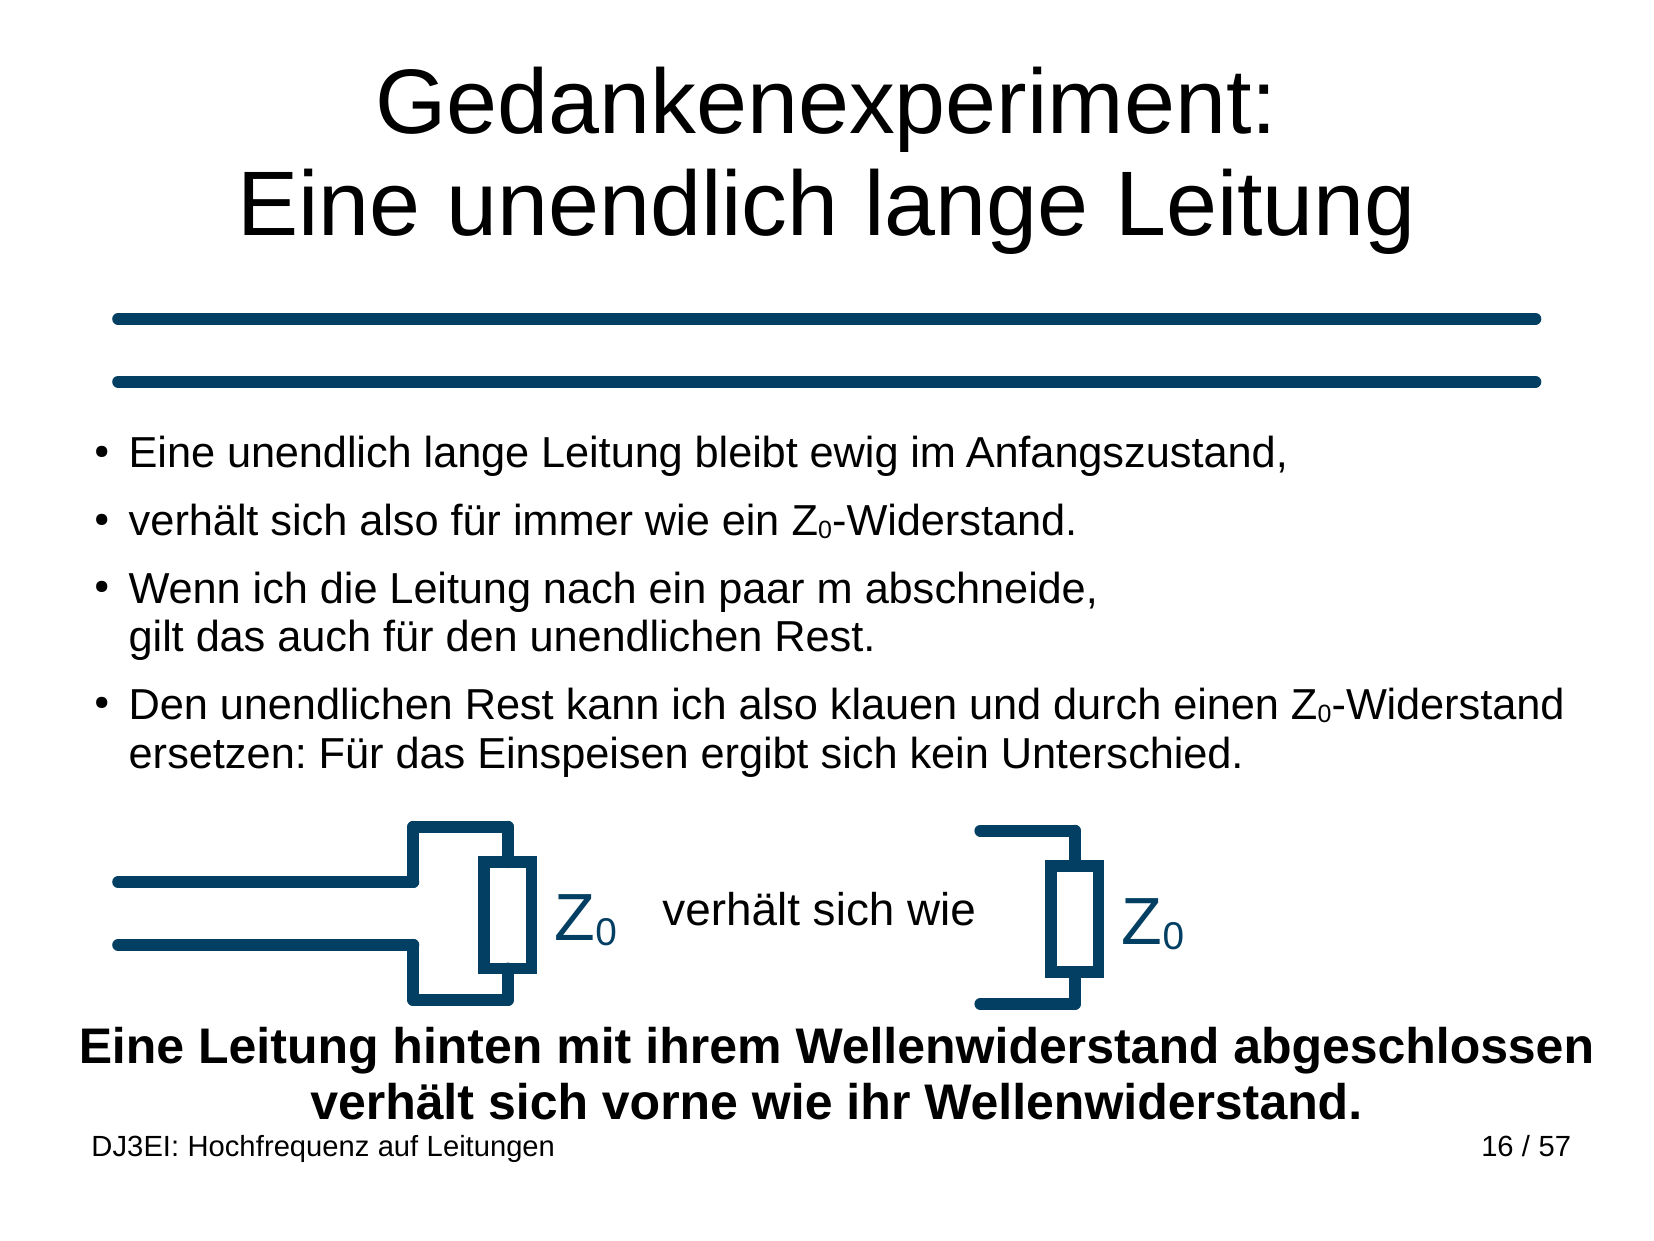

# Gedankenexperiment: Eine unendlich lange Leitung
Eine unendlich lange Leitung bleibt ewig im Anfangszustand,
verhält sich also für immer wie ein Z0-Widerstand.
Wenn ich die Leitung nach ein paar m abschneide,
gilt das auch für den unendlichen Rest.
Den unendlichen Rest kann ich also klauen und durch einen Z0‑Widerstand ersetzen: Für das Einspeisen ergibt sich kein Unterschied.
Z0
Z0
verhält sich wie
Eine Leitung hinten mit ihrem Wellenwiderstand abgeschlossen verhält sich vorne wie ihr Wellenwiderstand.